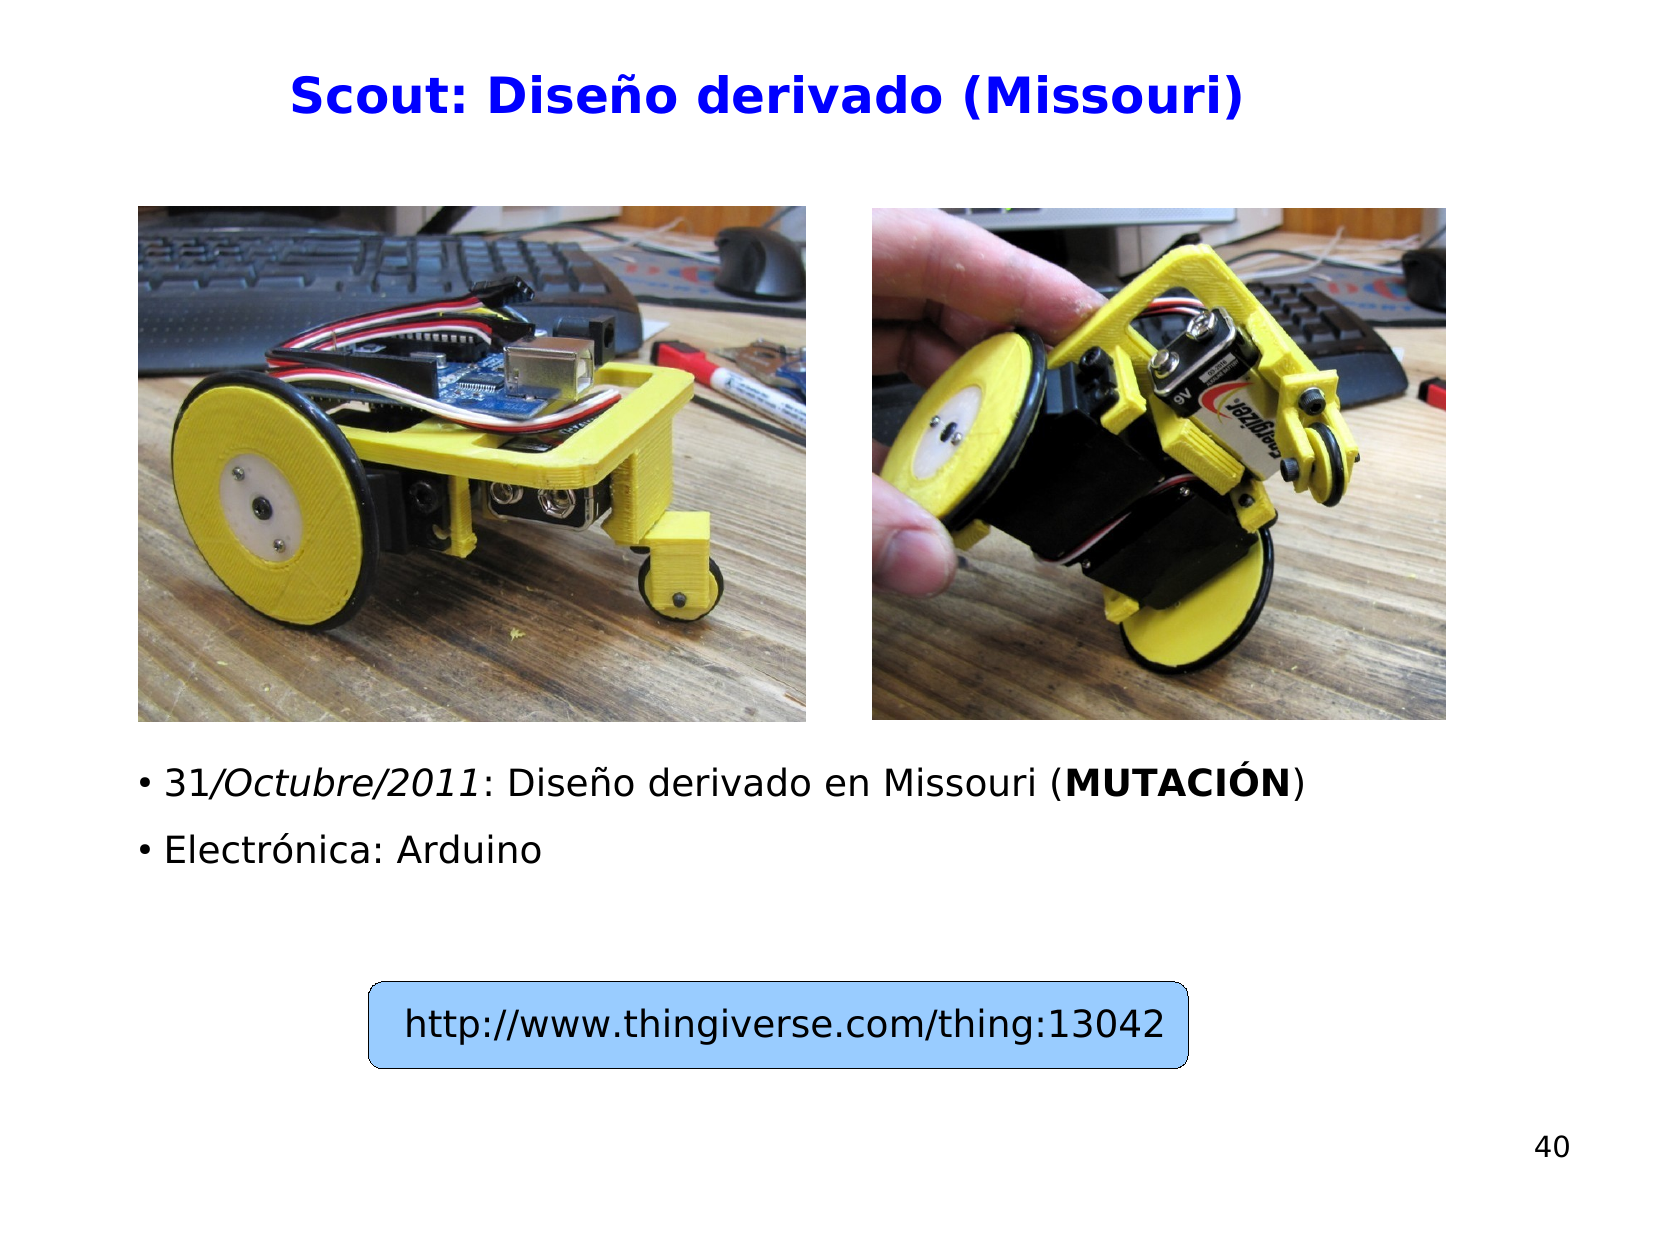

Scout: Diseño derivado (Missouri)
 31/Octubre/2011: Diseño derivado en Missouri (MUTACIÓN)
 Electrónica: Arduino
http://www.thingiverse.com/thing:13042
40